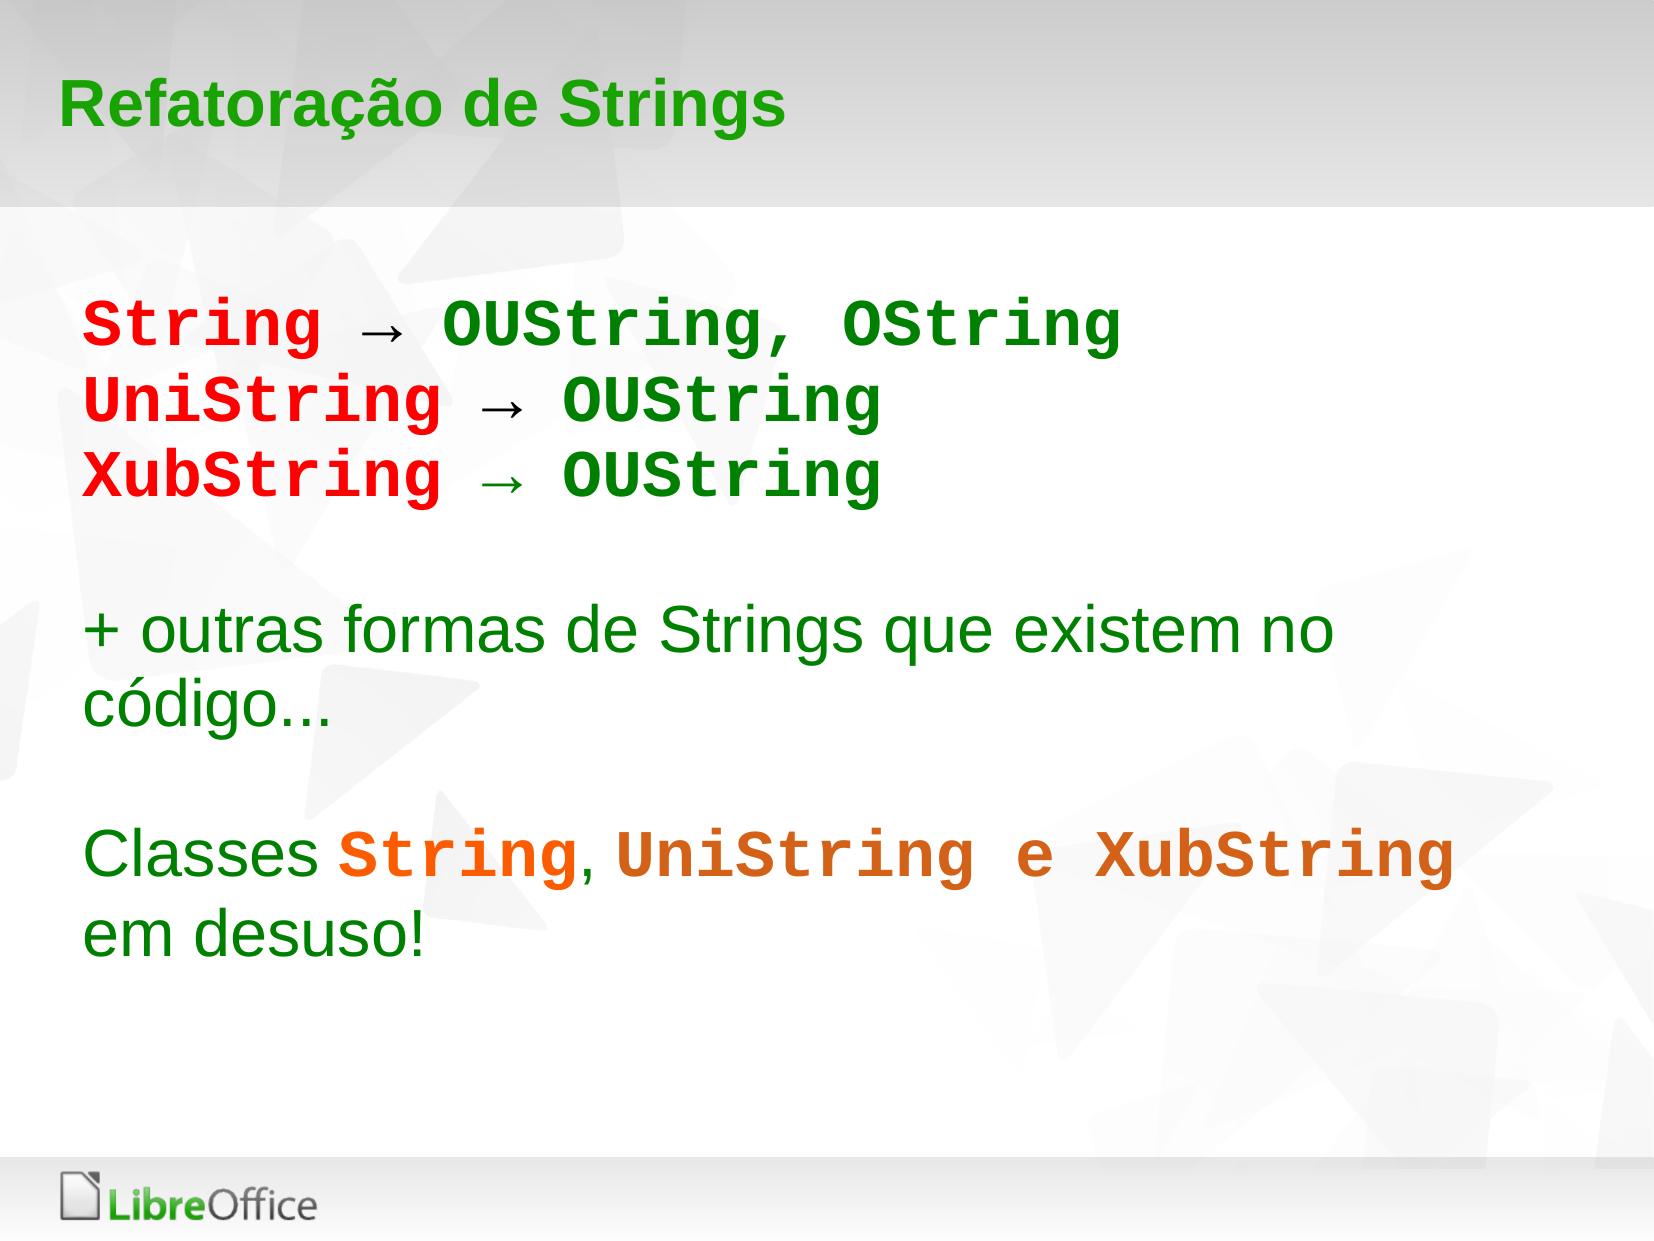

# Refatoração de Strings
String → OUString, OString
UniString → OUString
XubString → OUString
+ outras formas de Strings que existem no código...
Classes String, UniString e XubString em desuso!